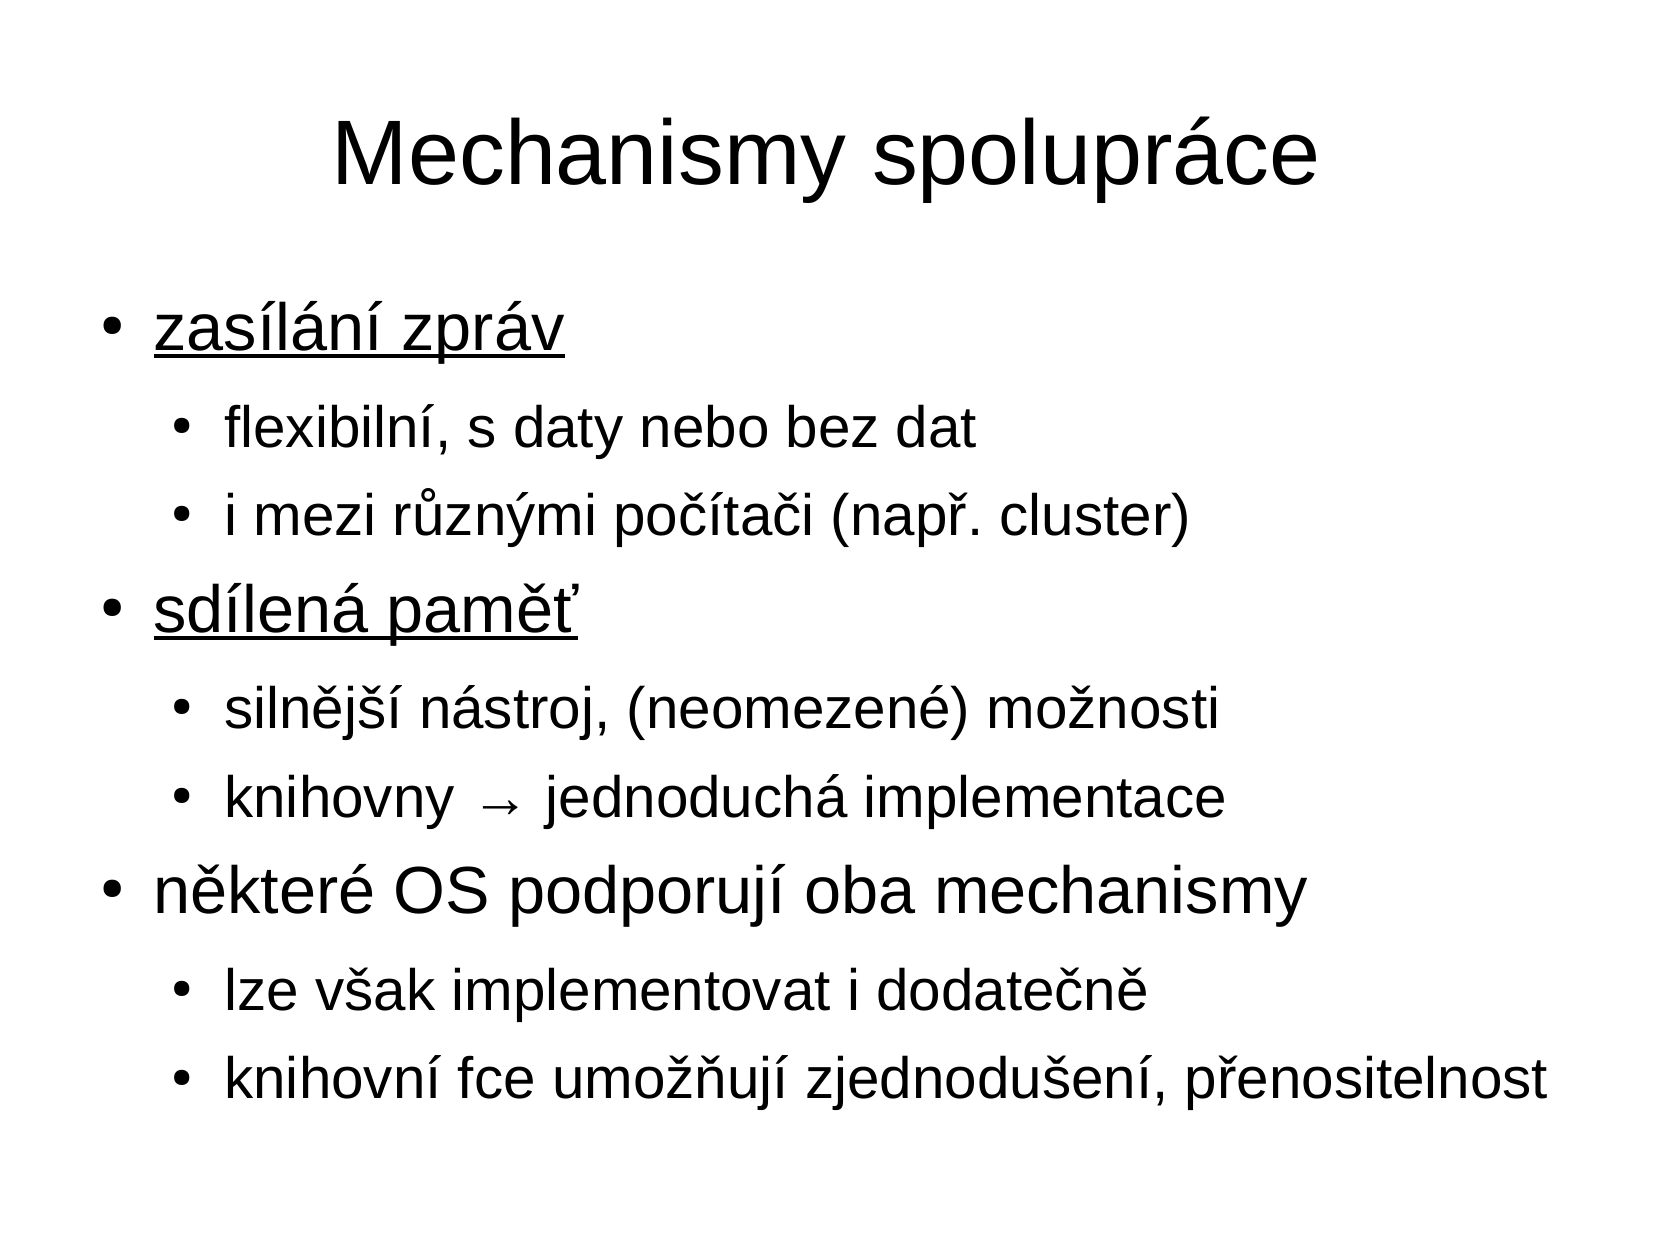

# Mechanismy spolupráce
zasílání zpráv
flexibilní, s daty nebo bez dat
i mezi různými počítači (např. cluster)
sdílená paměť
silnější nástroj, (neomezené) možnosti
knihovny → jednoduchá implementace
některé OS podporují oba mechanismy
lze však implementovat i dodatečně
knihovní fce umožňují zjednodušení, přenositelnost